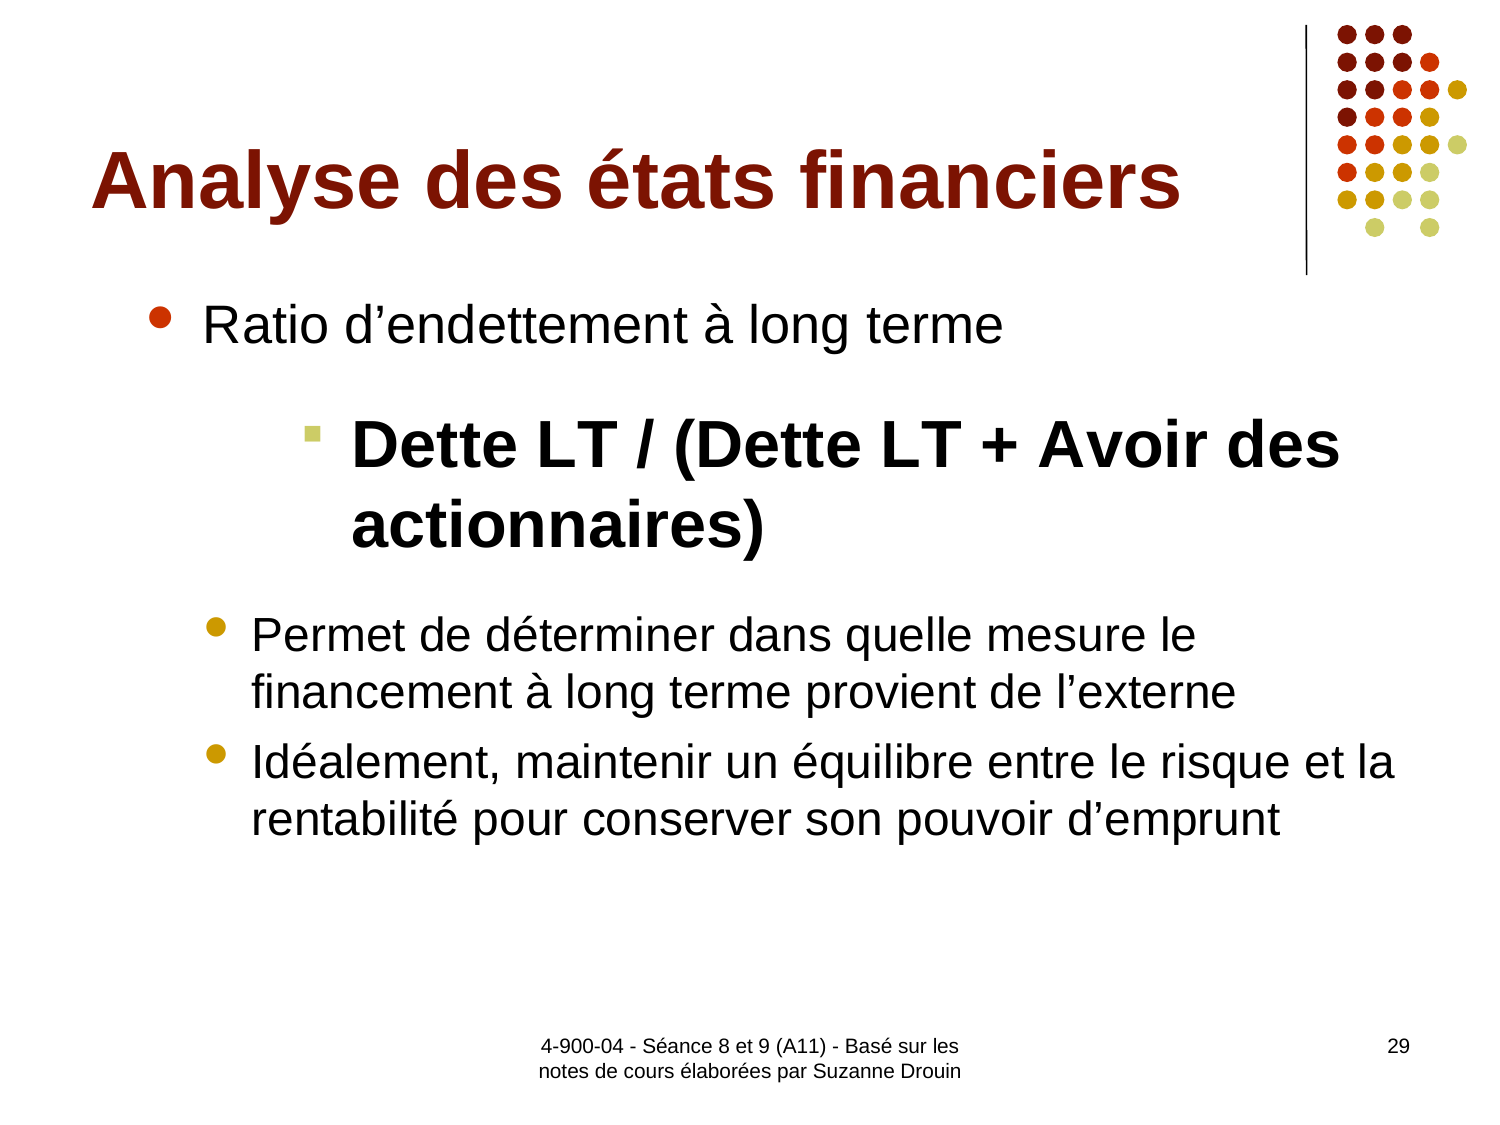

Analyse des états financiers
Ratio d’endettement à long terme
Dette LT / (Dette LT + Avoir des actionnaires)
Permet de déterminer dans quelle mesure le financement à long terme provient de l’externe
Idéalement, maintenir un équilibre entre le risque et la rentabilité pour conserver son pouvoir d’emprunt
4-900-04 - Séance 8 et 9 (A11) - Basé sur les notes de cours élaborées par Suzanne Drouin